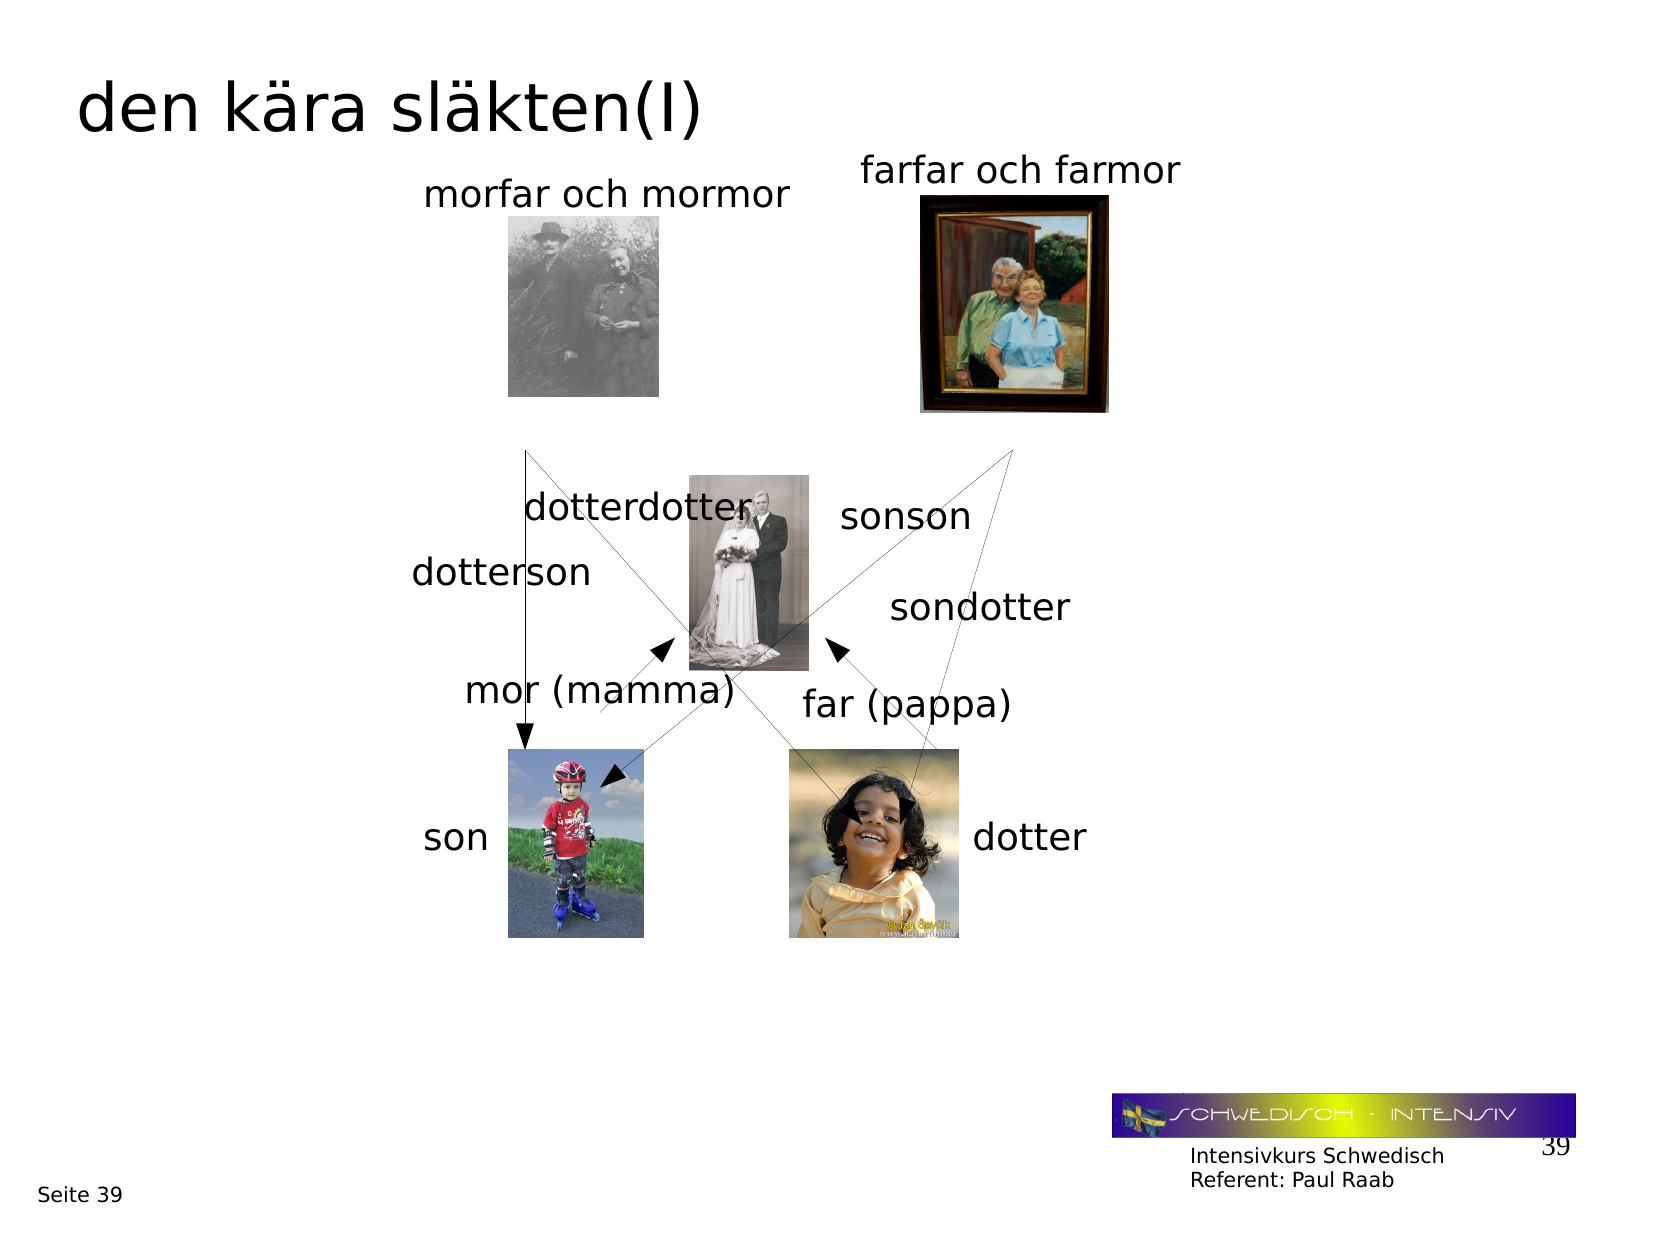

den kära släkten(I)
farfar och farmor
morfar och mormor
dotterdotter
sonson
dotterson
sondotter
mor (mamma)
far (pappa)
son
dotter